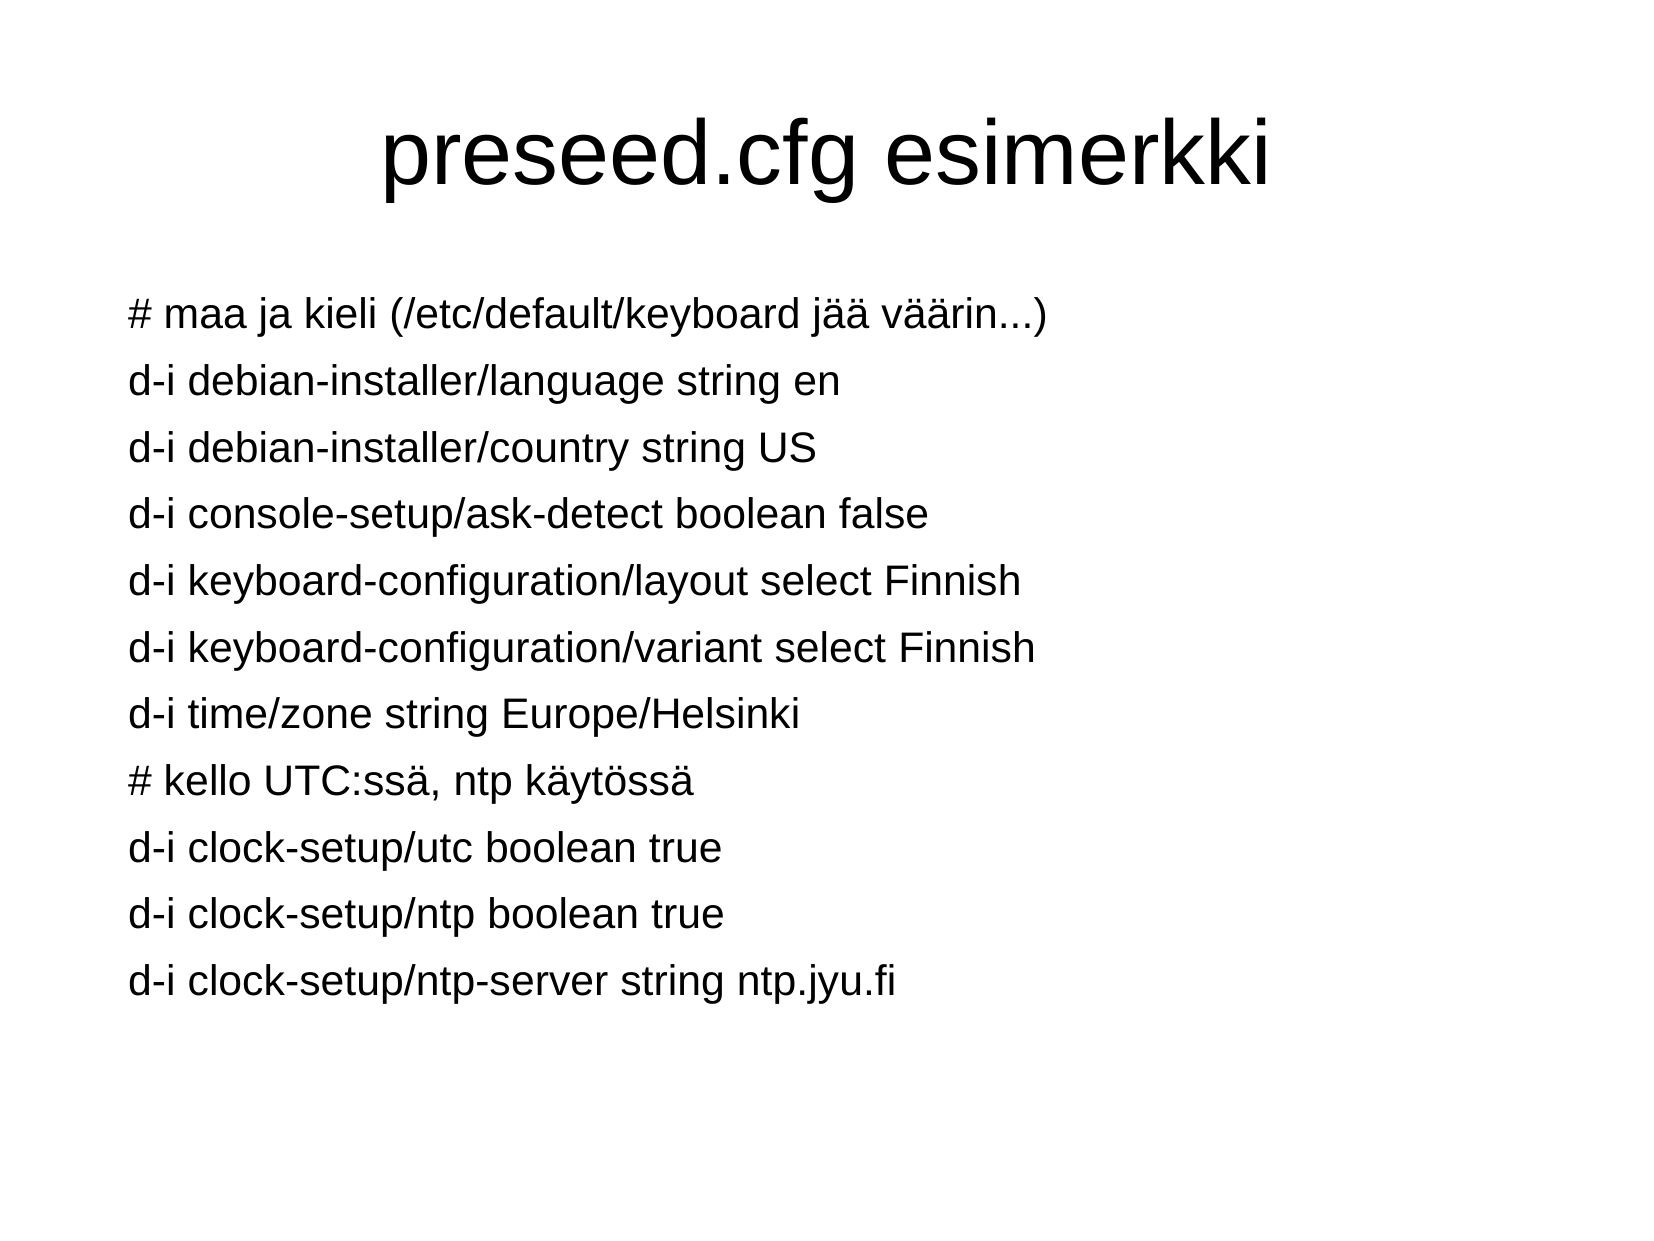

# preseed.cfg esimerkki
# maa ja kieli (/etc/default/keyboard jää väärin...)
d-i debian-installer/language string en
d-i debian-installer/country string US
d-i console-setup/ask-detect boolean false
d-i keyboard-configuration/layout select Finnish
d-i keyboard-configuration/variant select Finnish
d-i time/zone string Europe/Helsinki
# kello UTC:ssä, ntp käytössä
d-i clock-setup/utc boolean true
d-i clock-setup/ntp boolean true
d-i clock-setup/ntp-server string ntp.jyu.fi